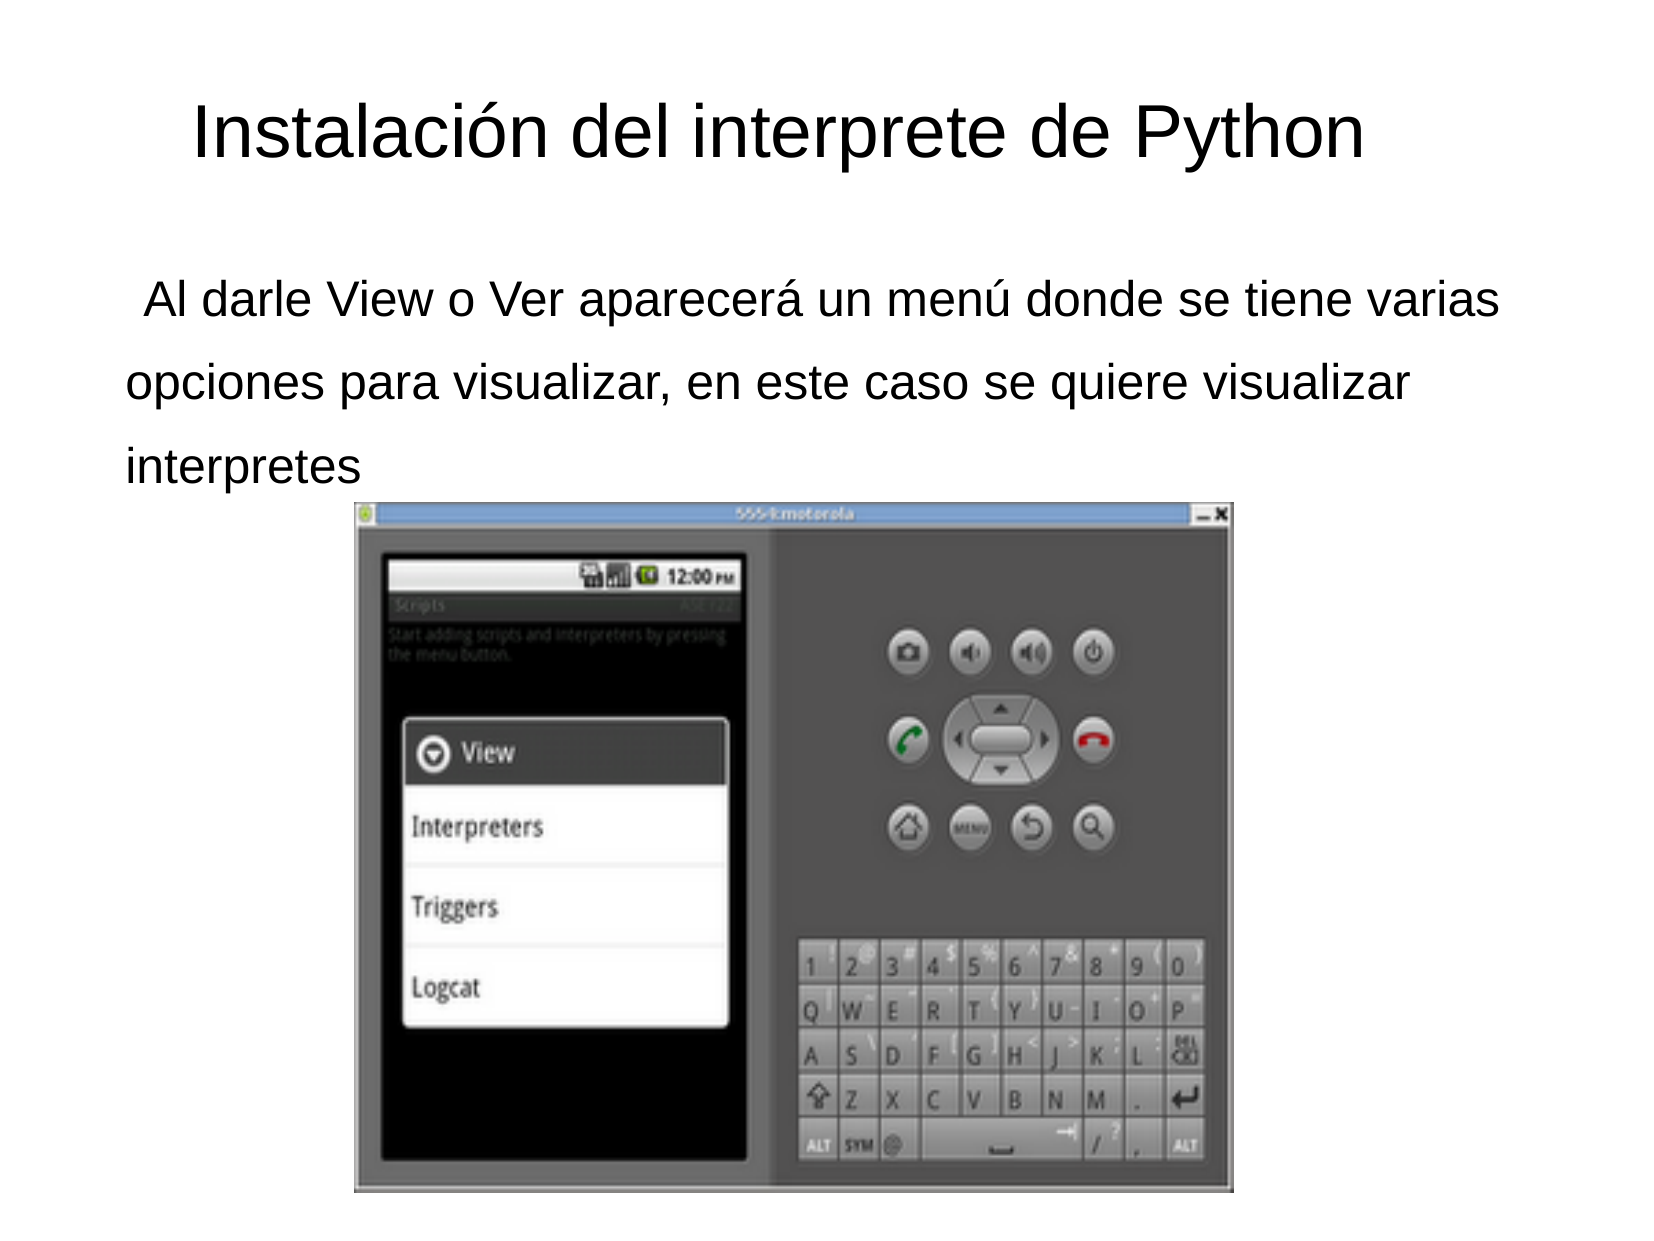

Instalación del interprete de Python
Al darle View o Ver aparecerá un menú donde se tiene varias opciones para visualizar, en este caso se quiere visualizar interpretes